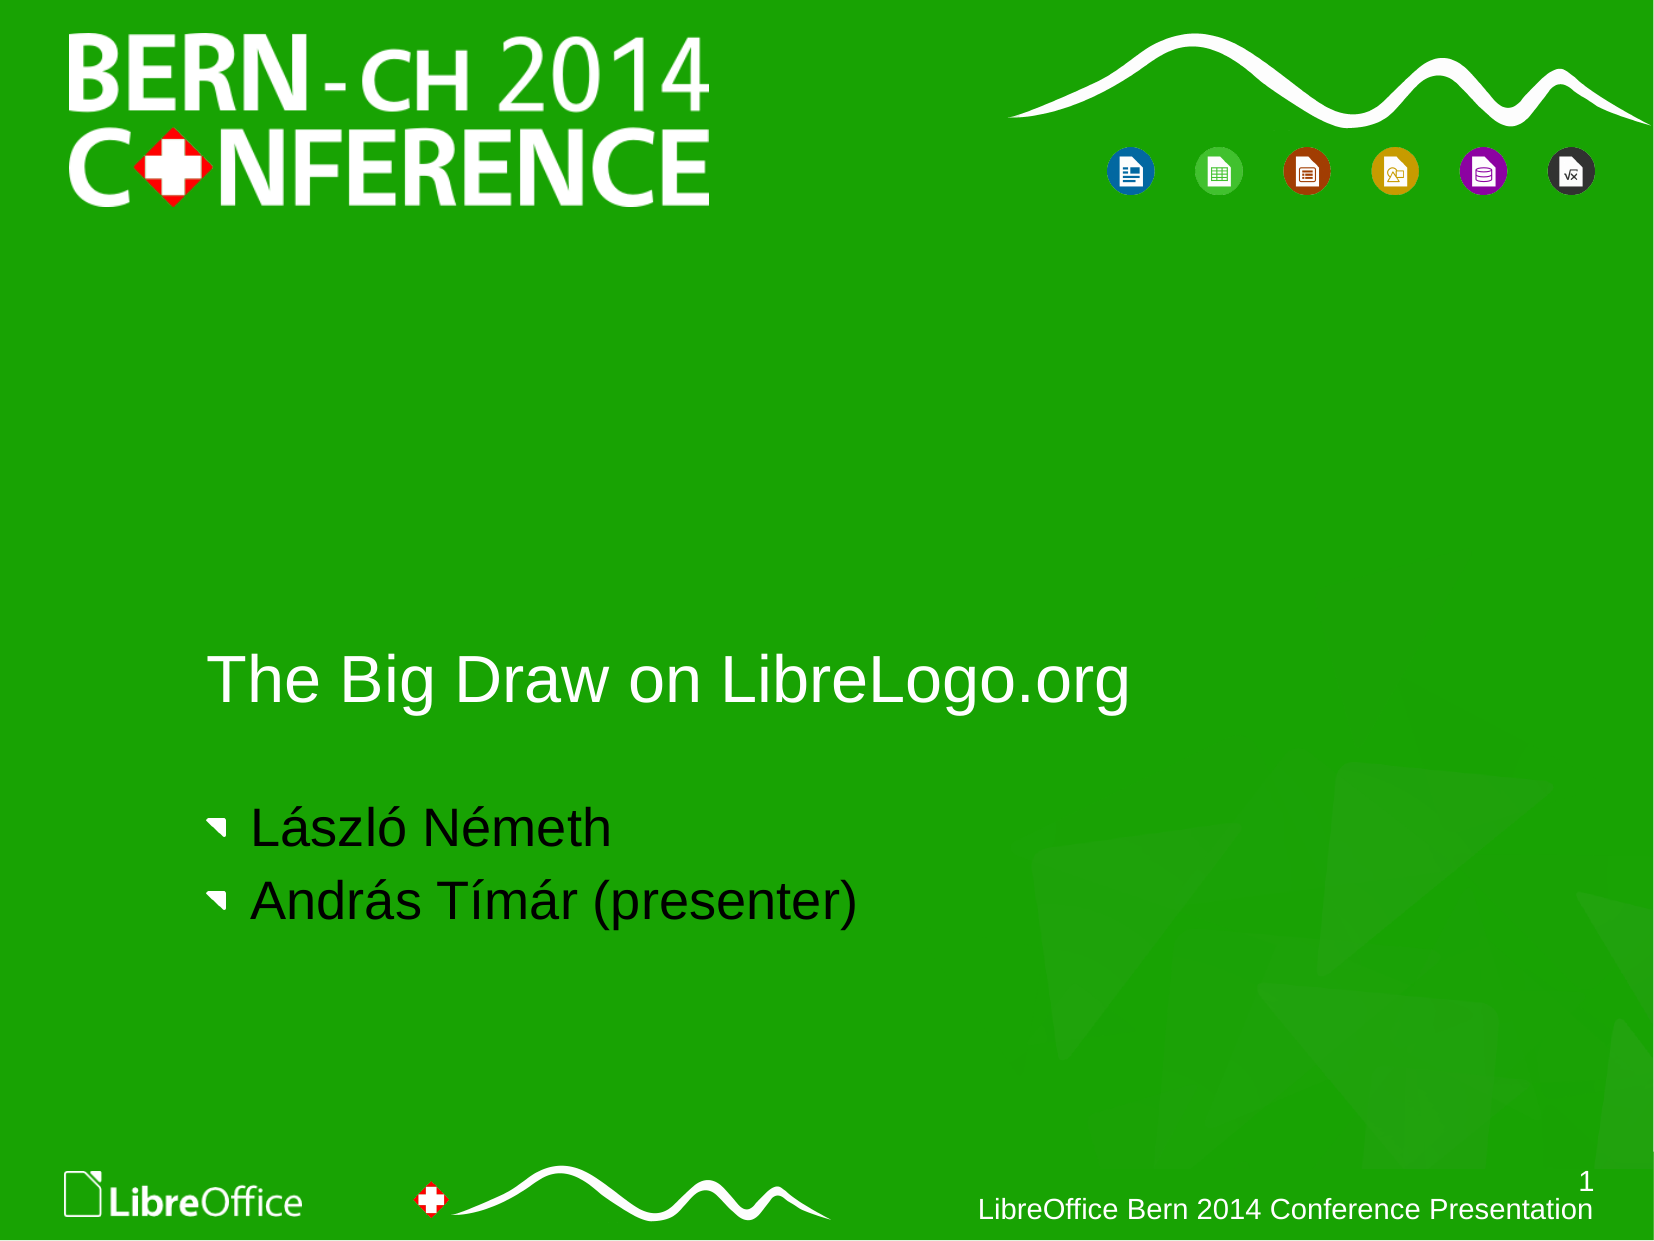

# The Big Draw on LibreLogo.org
László Németh
András Tímár (presenter)
1
LibreOffice Bern 2014 Conference Presentation